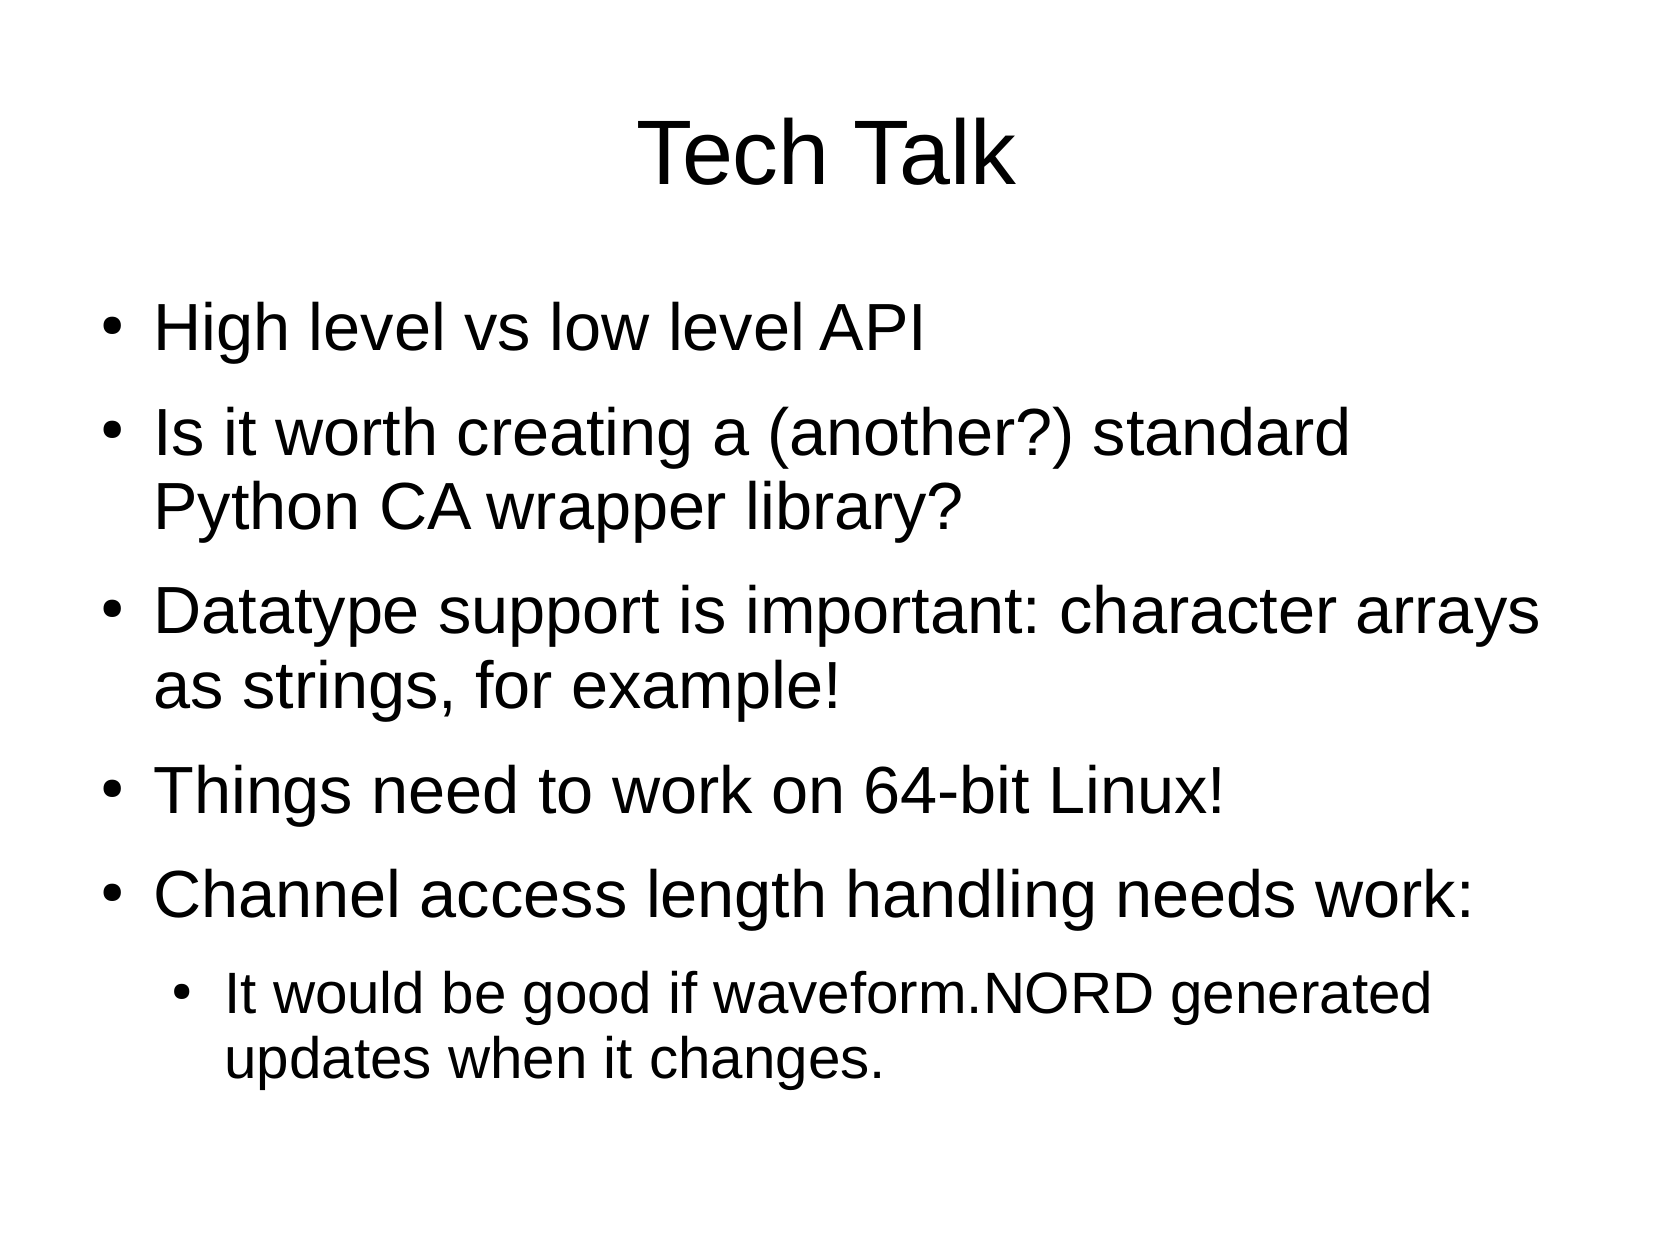

# Tech Talk
High level vs low level API
Is it worth creating a (another?) standard Python CA wrapper library?
Datatype support is important: character arrays as strings, for example!
Things need to work on 64-bit Linux!
Channel access length handling needs work:
It would be good if waveform.NORD generated updates when it changes.